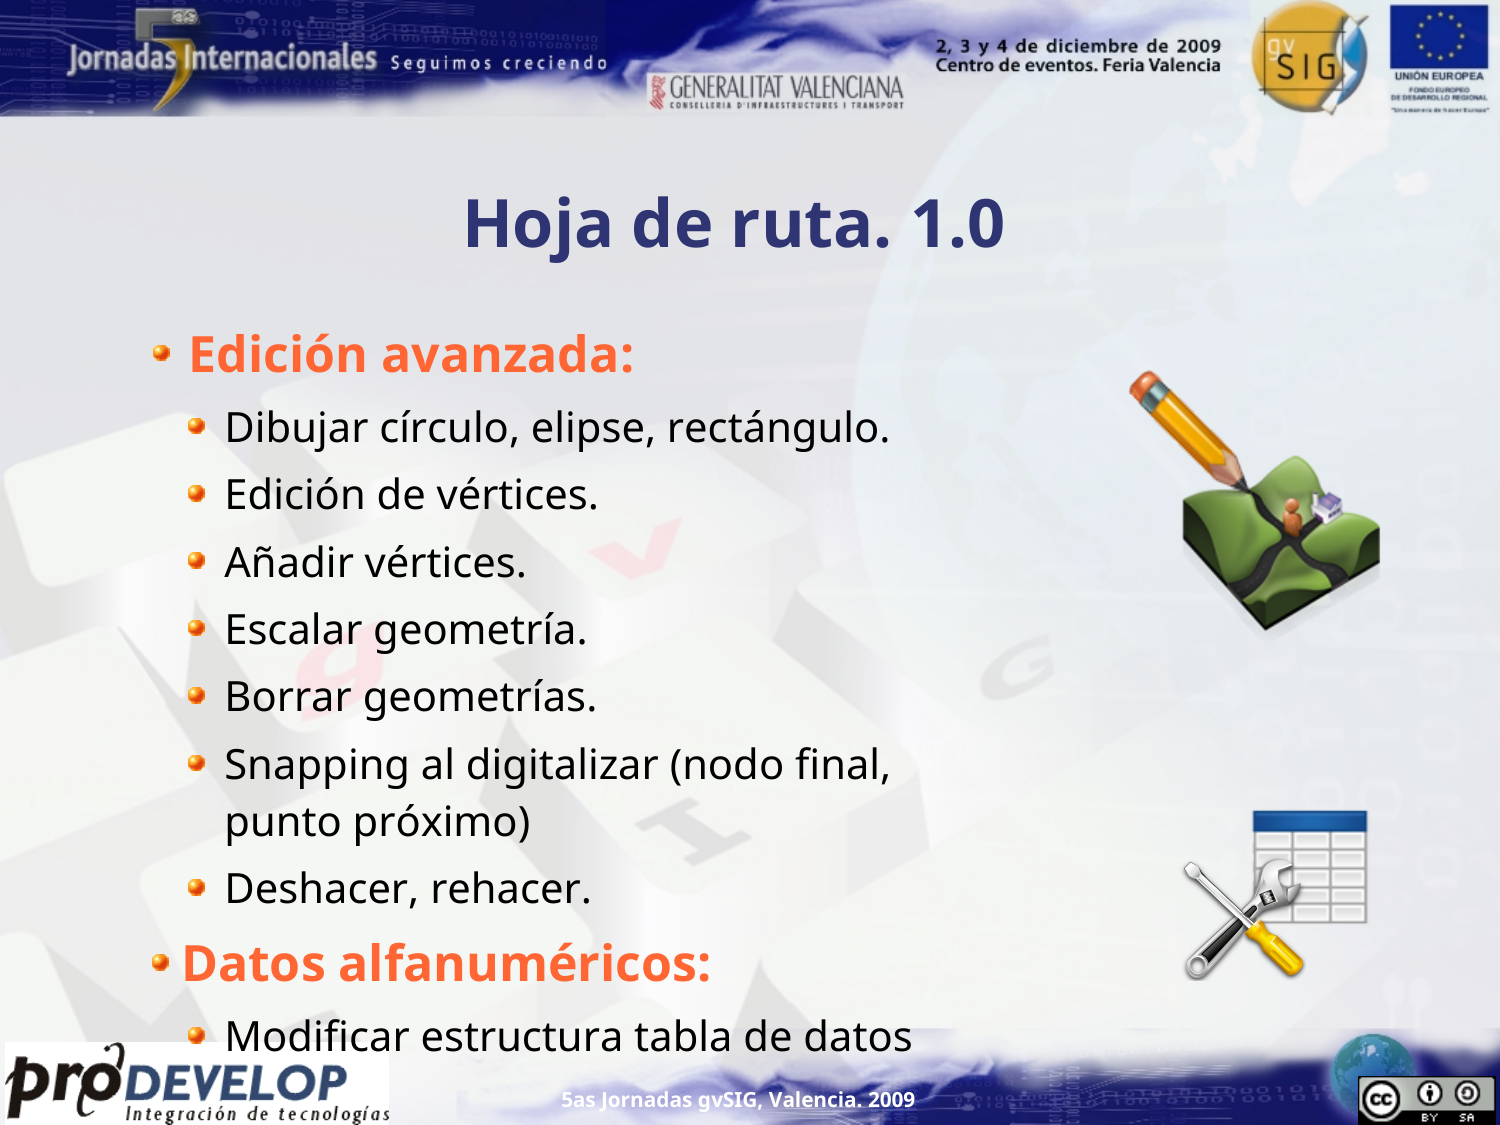

# Hoja de ruta. 1.0
Edición avanzada:
Dibujar círculo, elipse, rectángulo.
Edición de vértices.
Añadir vértices.
Escalar geometría.
Borrar geometrías.
Snapping al digitalizar (nodo final, punto próximo)
Deshacer, rehacer.
 Datos alfanuméricos:
Modificar estructura tabla de datos
25/10/2006
26
Plan Difusión Interna gvSIG v. 2.0